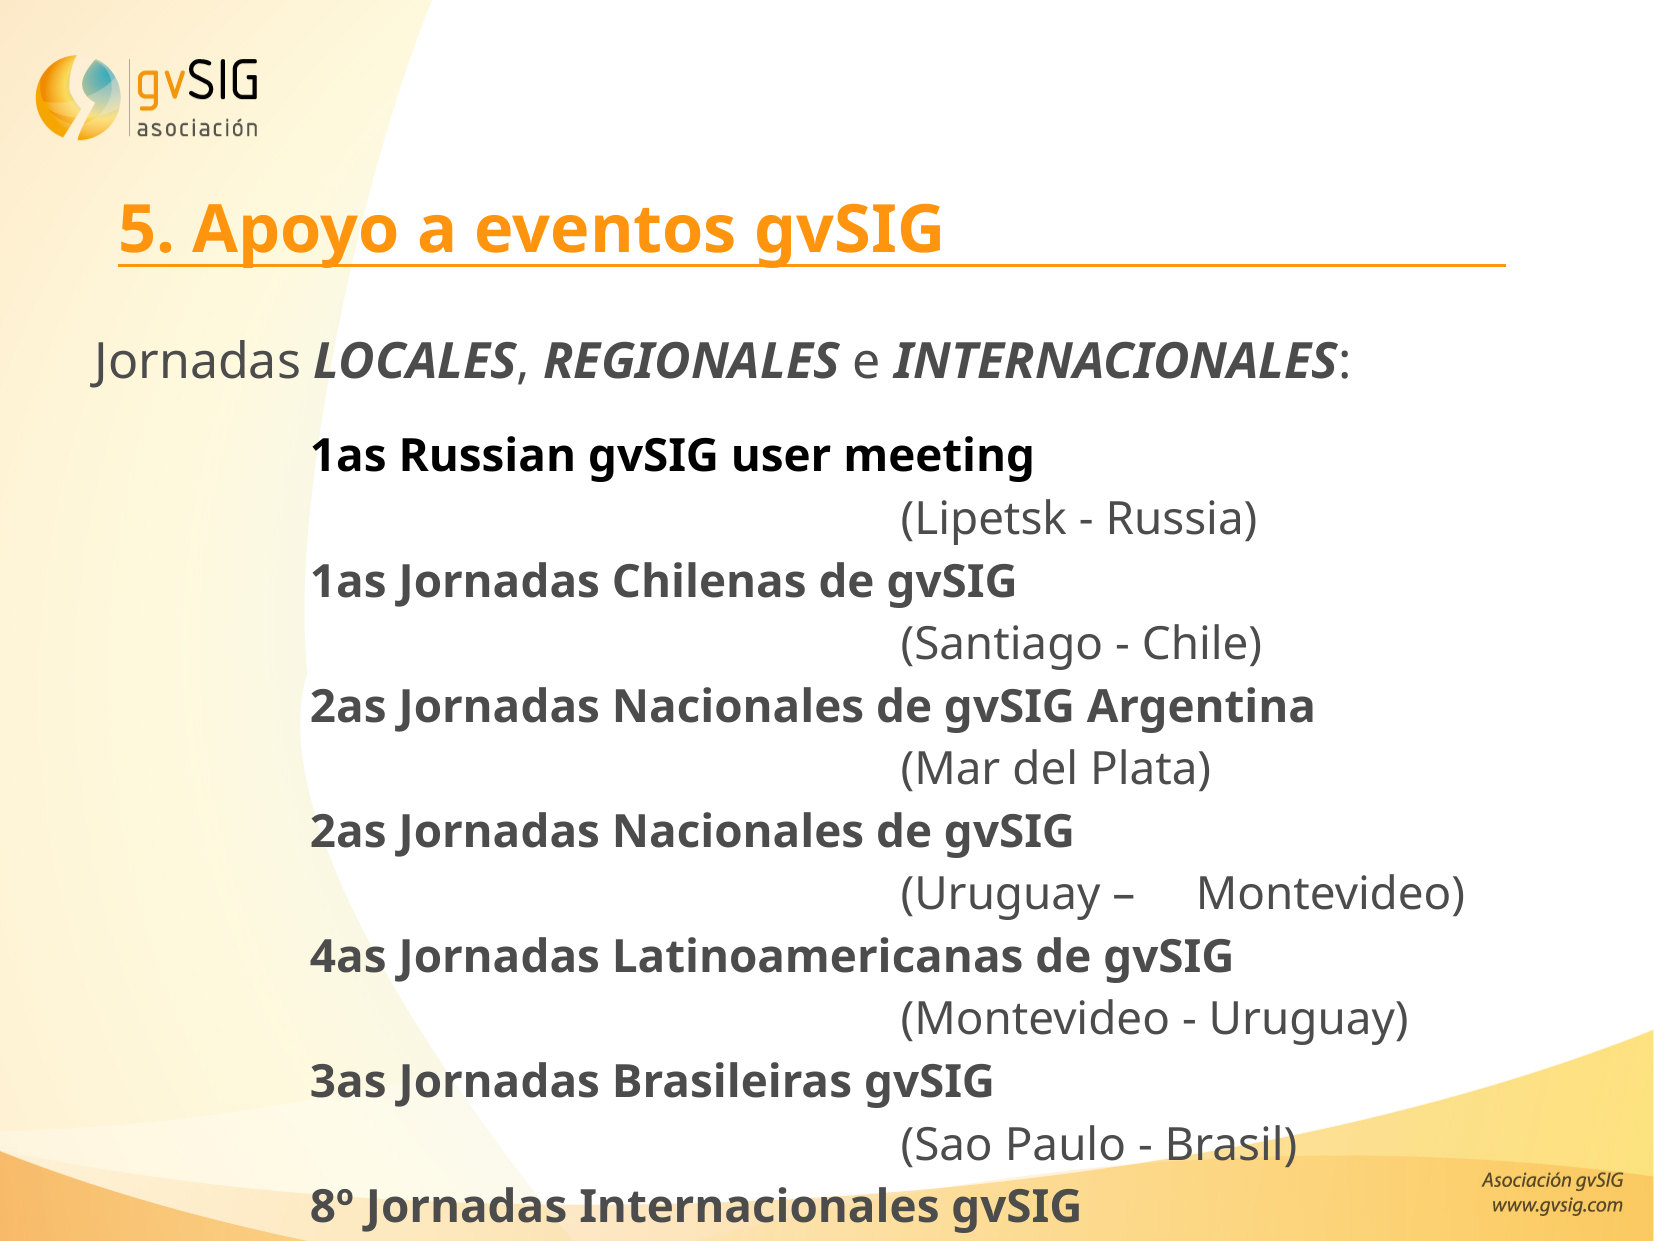

# 5. Apoyo a eventos gvSIG
Jornadas LOCALES, REGIONALES e INTERNACIONALES:
		1as Russian gvSIG user meeting
										(Lipetsk - Russia)
		1as Jornadas Chilenas de gvSIG
										(Santiago - Chile)
		2as Jornadas Nacionales de gvSIG Argentina
										(Mar del Plata)
		2as Jornadas Nacionales de gvSIG
										(Uruguay – 	Montevideo)
		4as Jornadas Latinoamericanas de gvSIG 																		(Montevideo - Uruguay)
		3as Jornadas Brasileiras gvSIG
										(Sao Paulo - Brasil)
		8º Jornadas Internacionales gvSIG
										(Valencia - España)